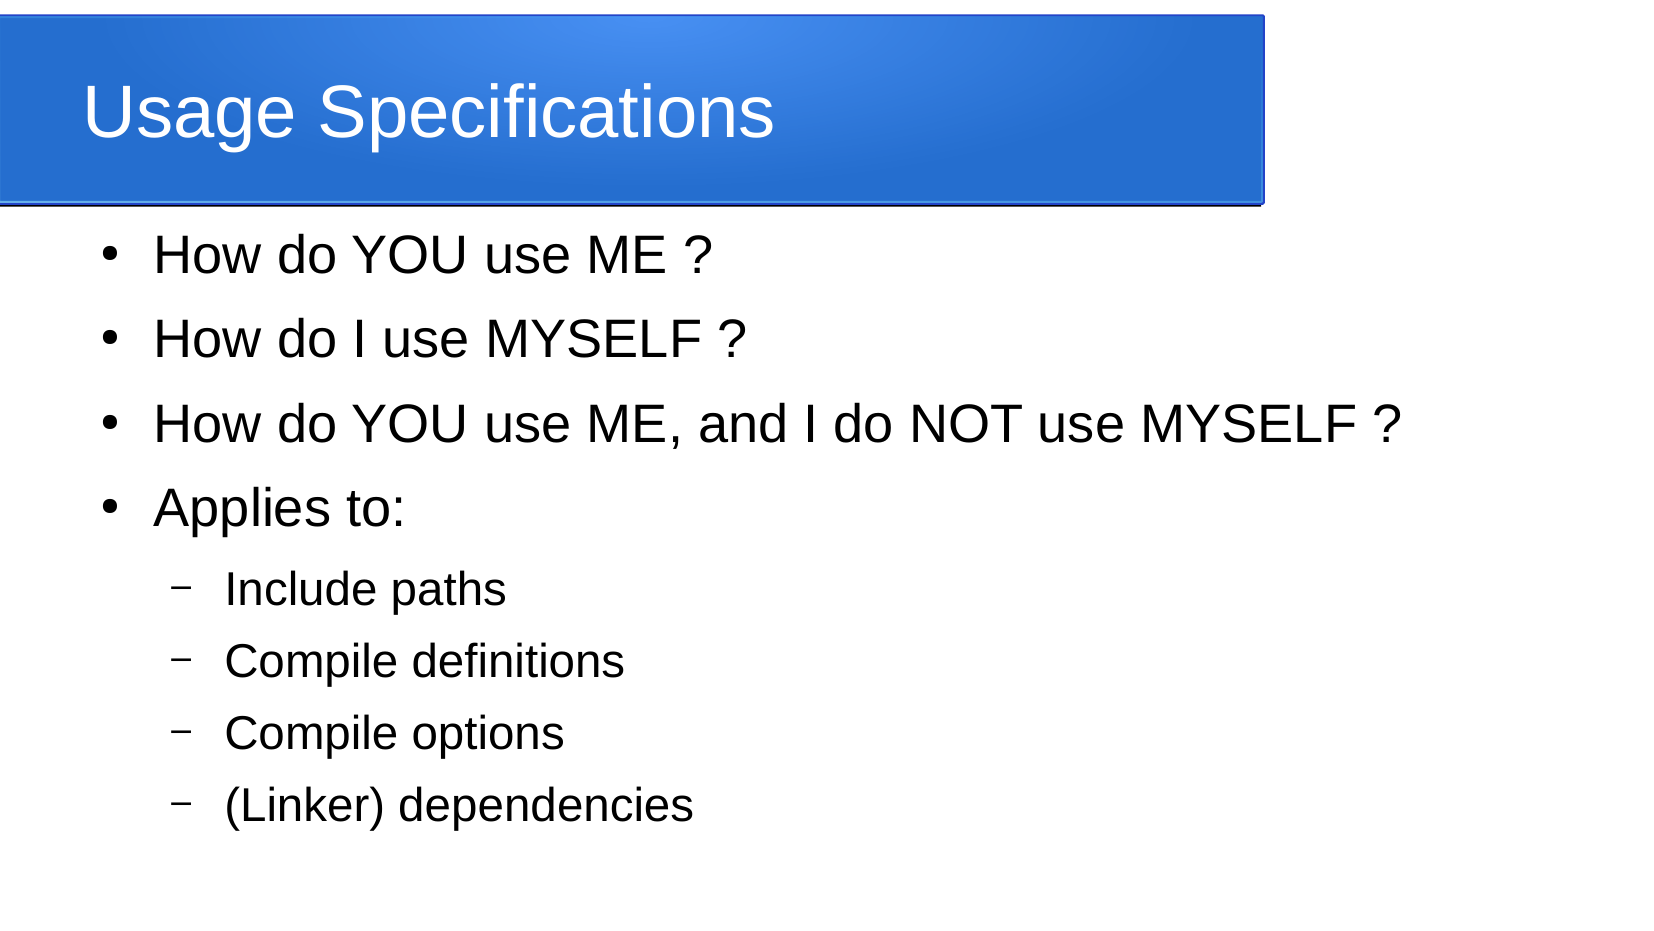

# Usage Specifications
How do YOU use ME ?
How do I use MYSELF ?
How do YOU use ME, and I do NOT use MYSELF ?
Applies to:
Include paths
Compile definitions
Compile options
(Linker) dependencies